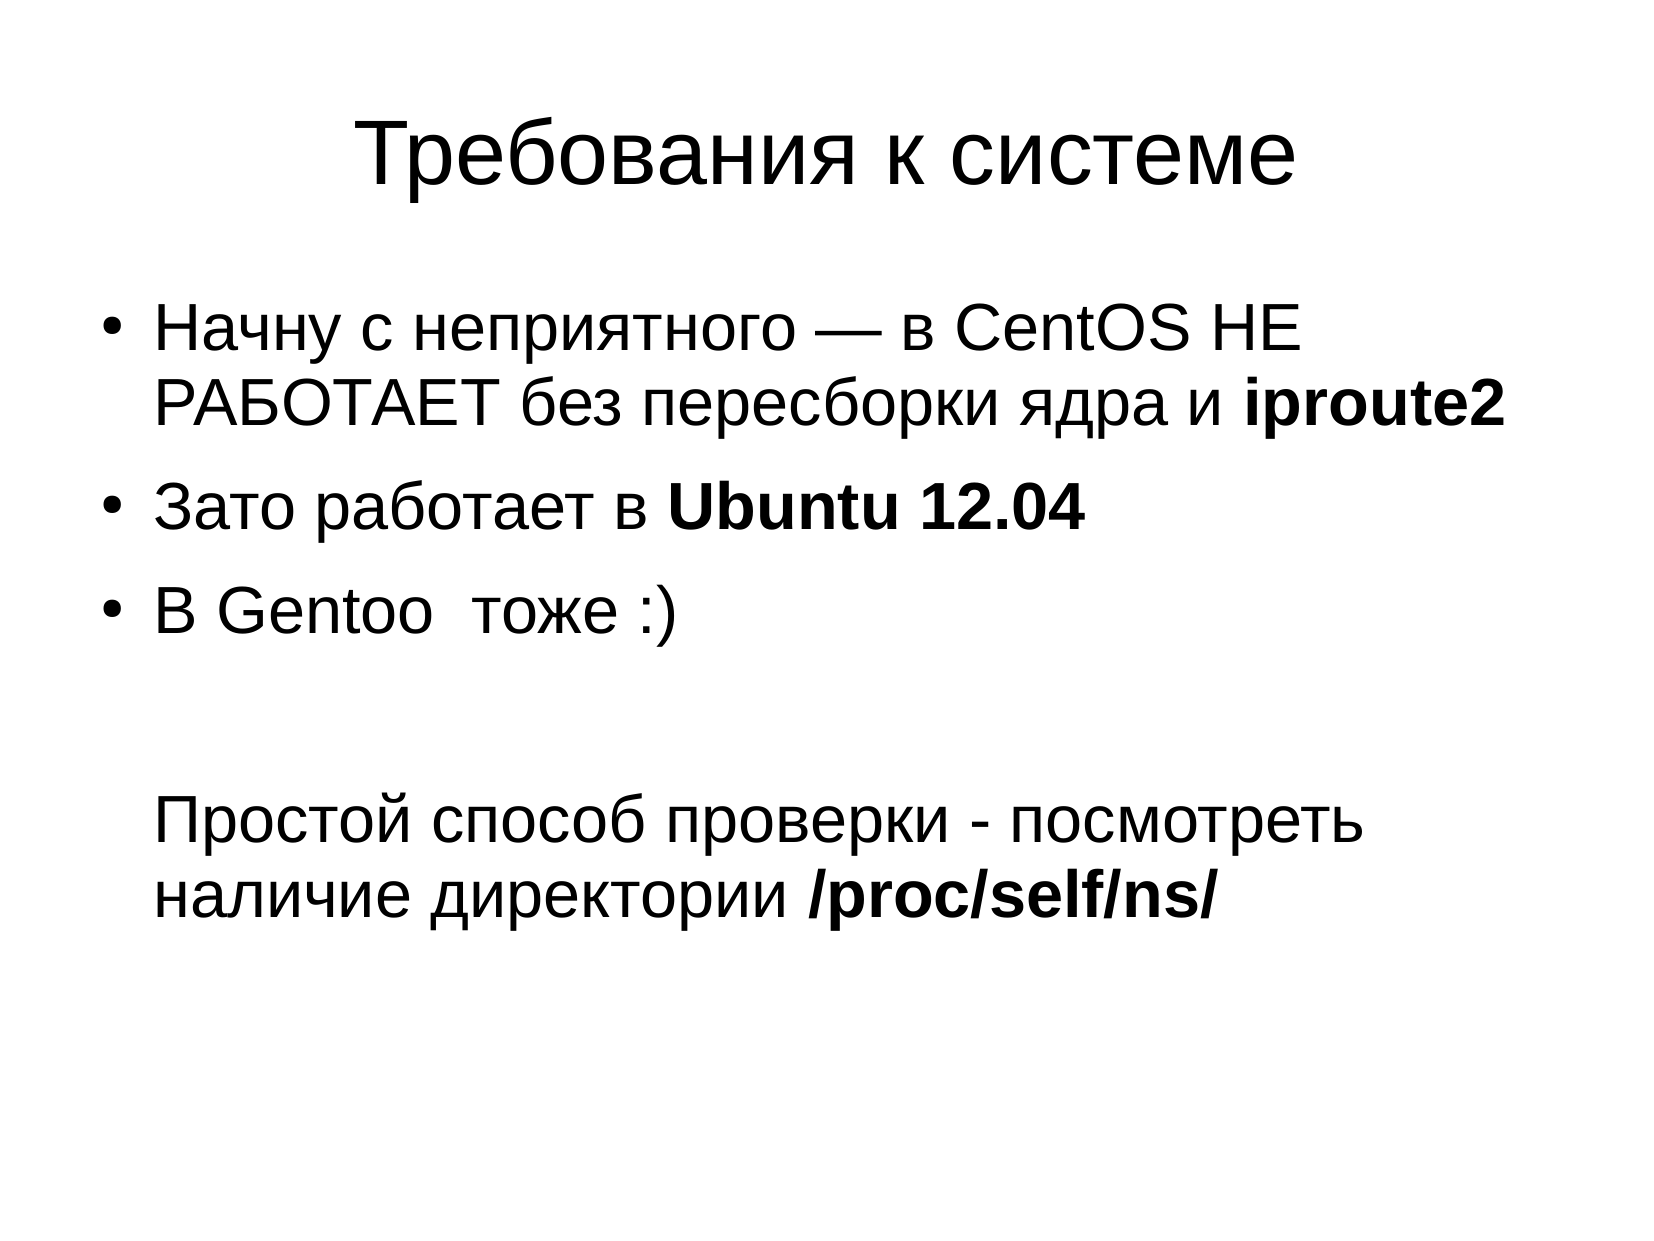

# Требования к системе
Начну с неприятного — в CentOS НЕ РАБОТАЕТ без пересборки ядра и iproute2
Зато работает в Ubuntu 12.04
В Gentoo тоже :)
Простой способ проверки - посмотреть наличие директории /proc/self/ns/